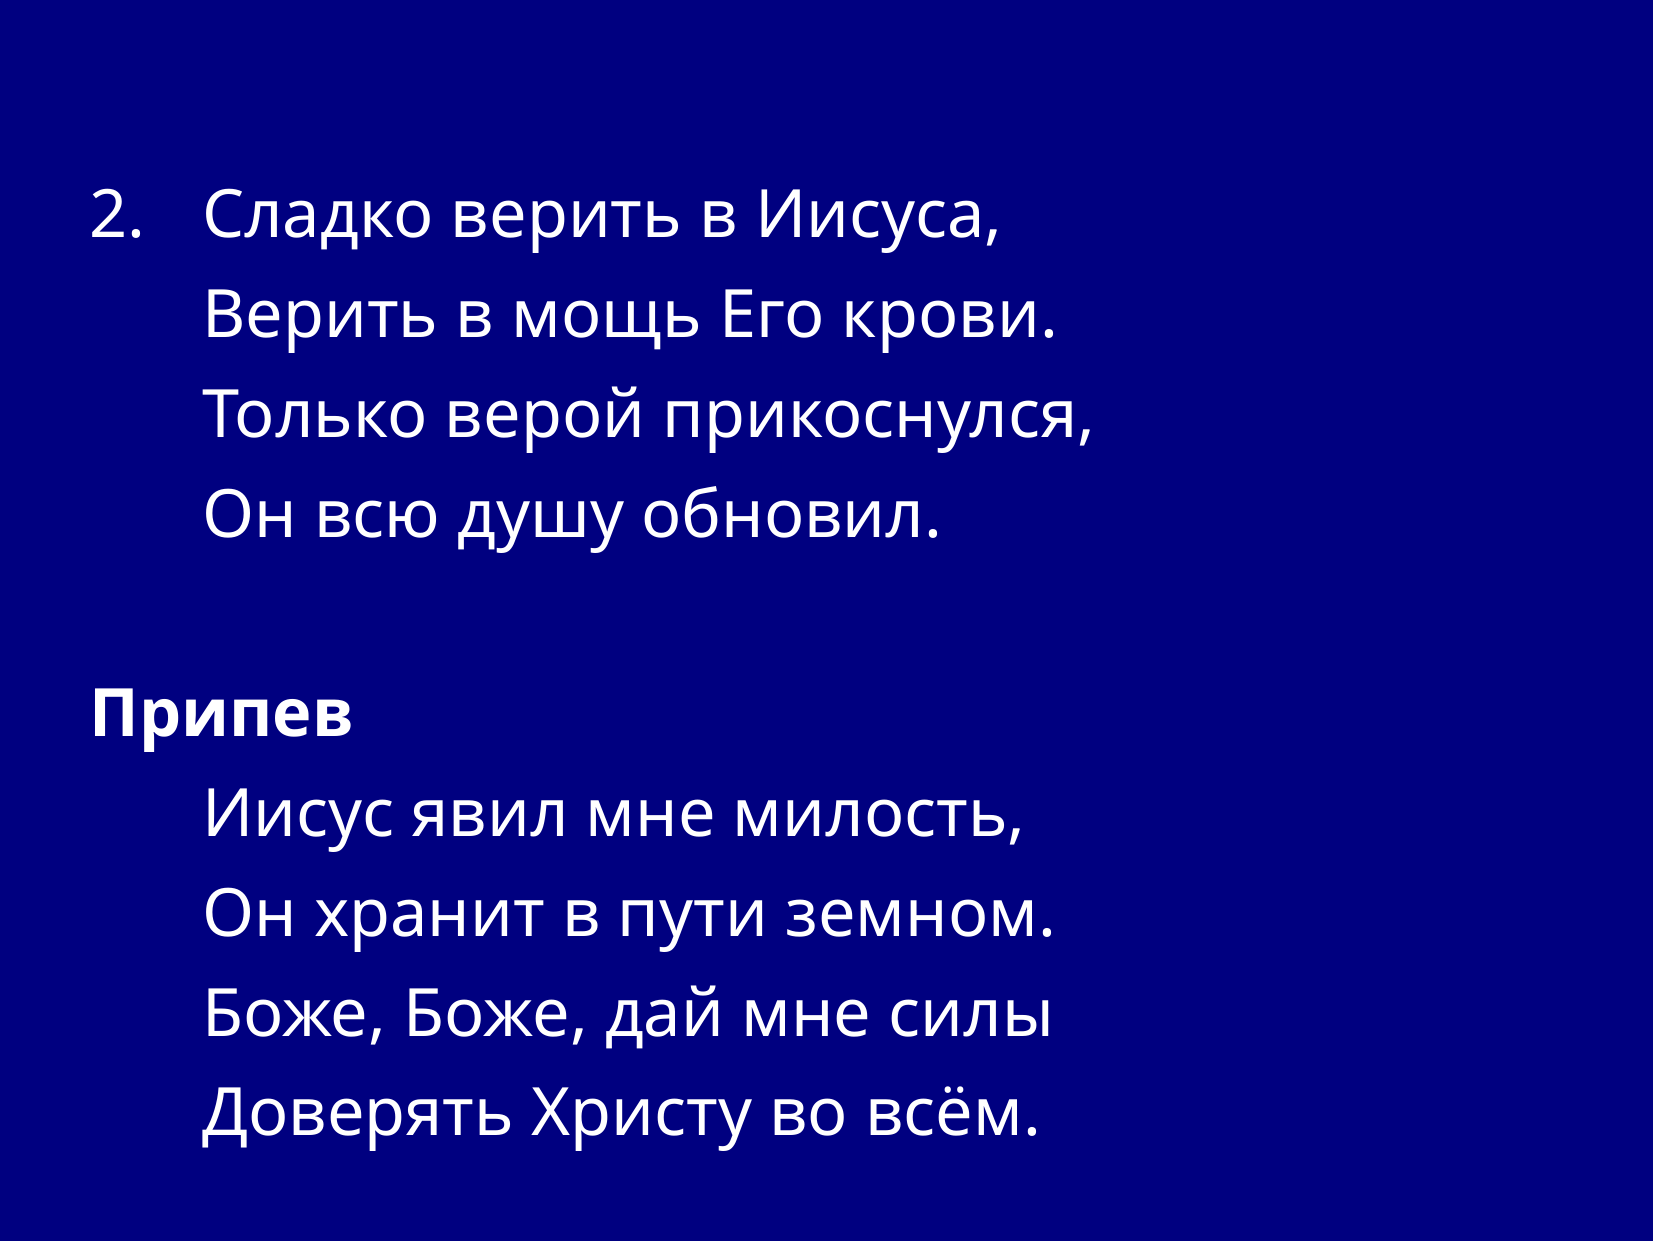

2.	Сладко верить в Иисуса,
	Верить в мощь Его крови.
	Только верой прикоснулся,
	Он всю душу обновил.
Припев
	Иисус явил мне милость,
	Он хранит в пути земном.
	Боже, Боже, дай мне силы
	Доверять Христу во всём.